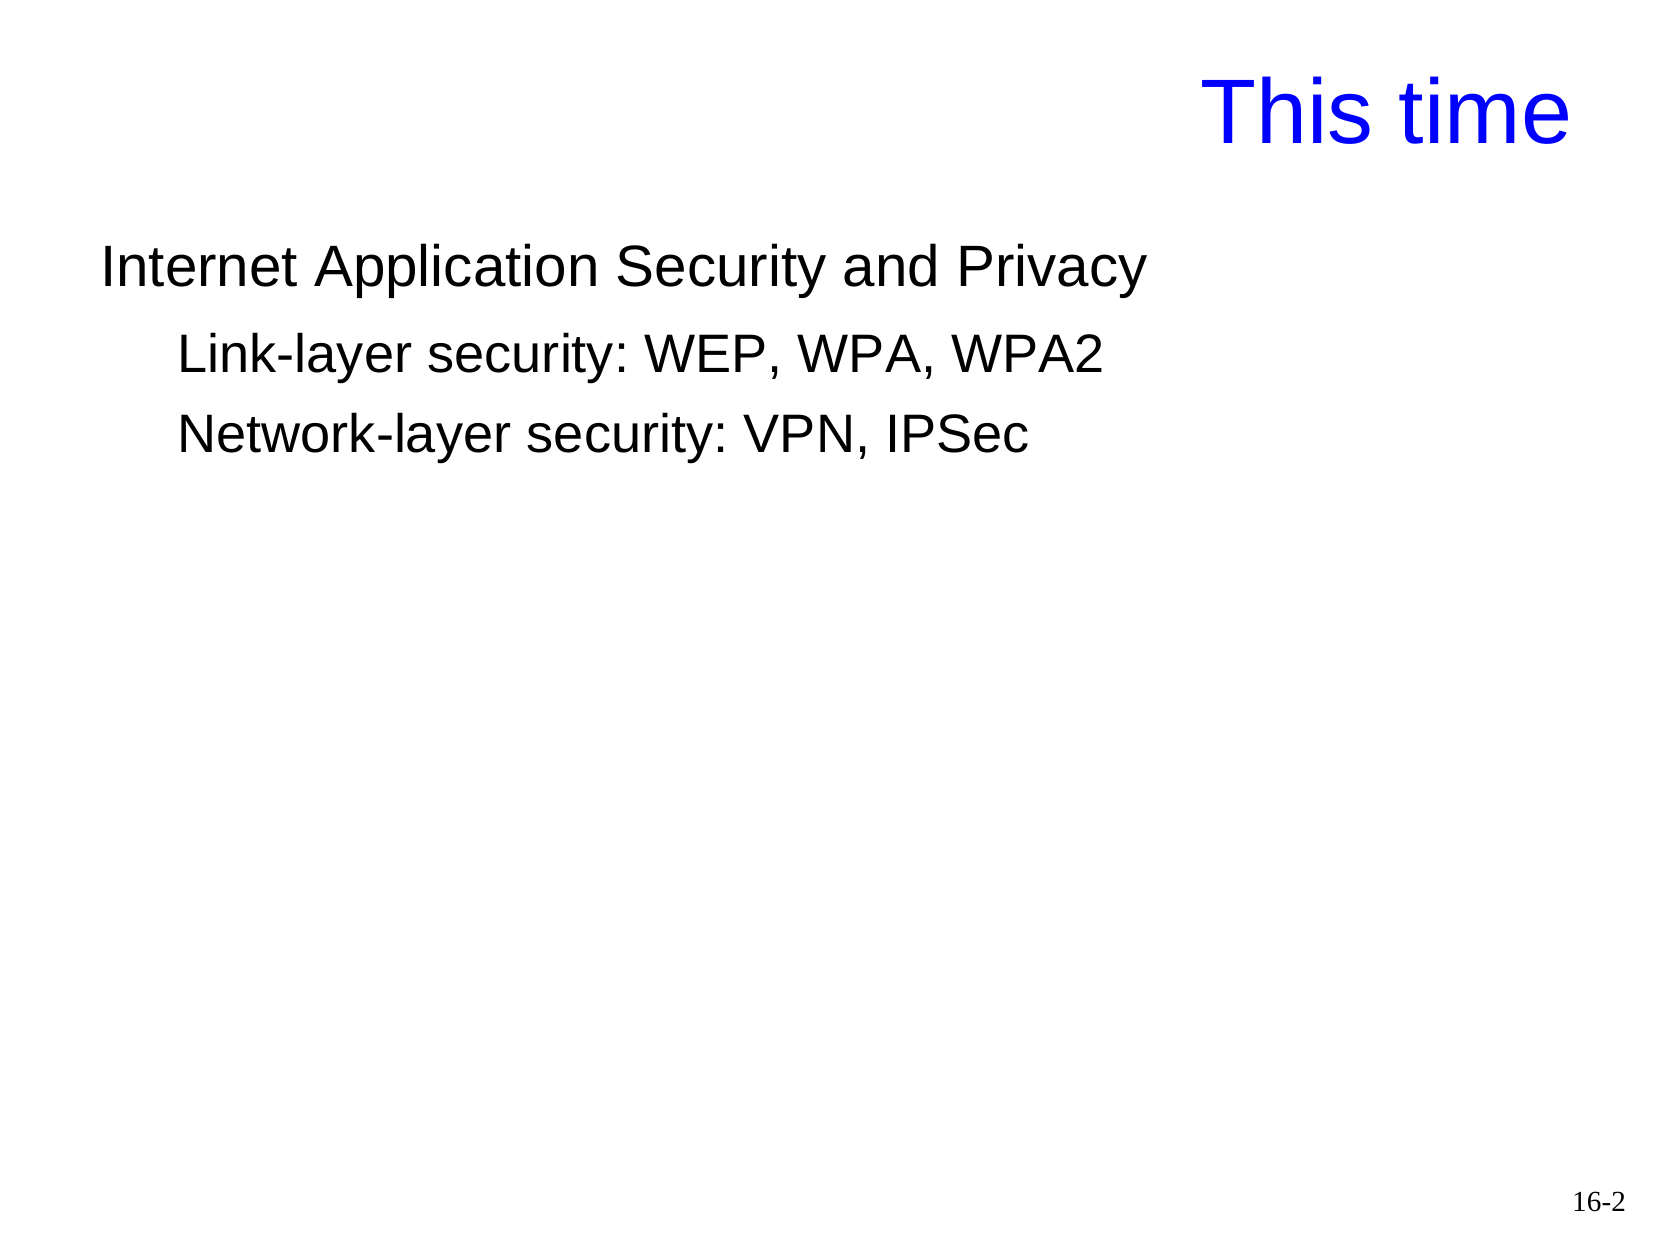

# This time
Internet Application Security and Privacy
Link-layer security: WEP, WPA, WPA2
Network-layer security: VPN, IPSec